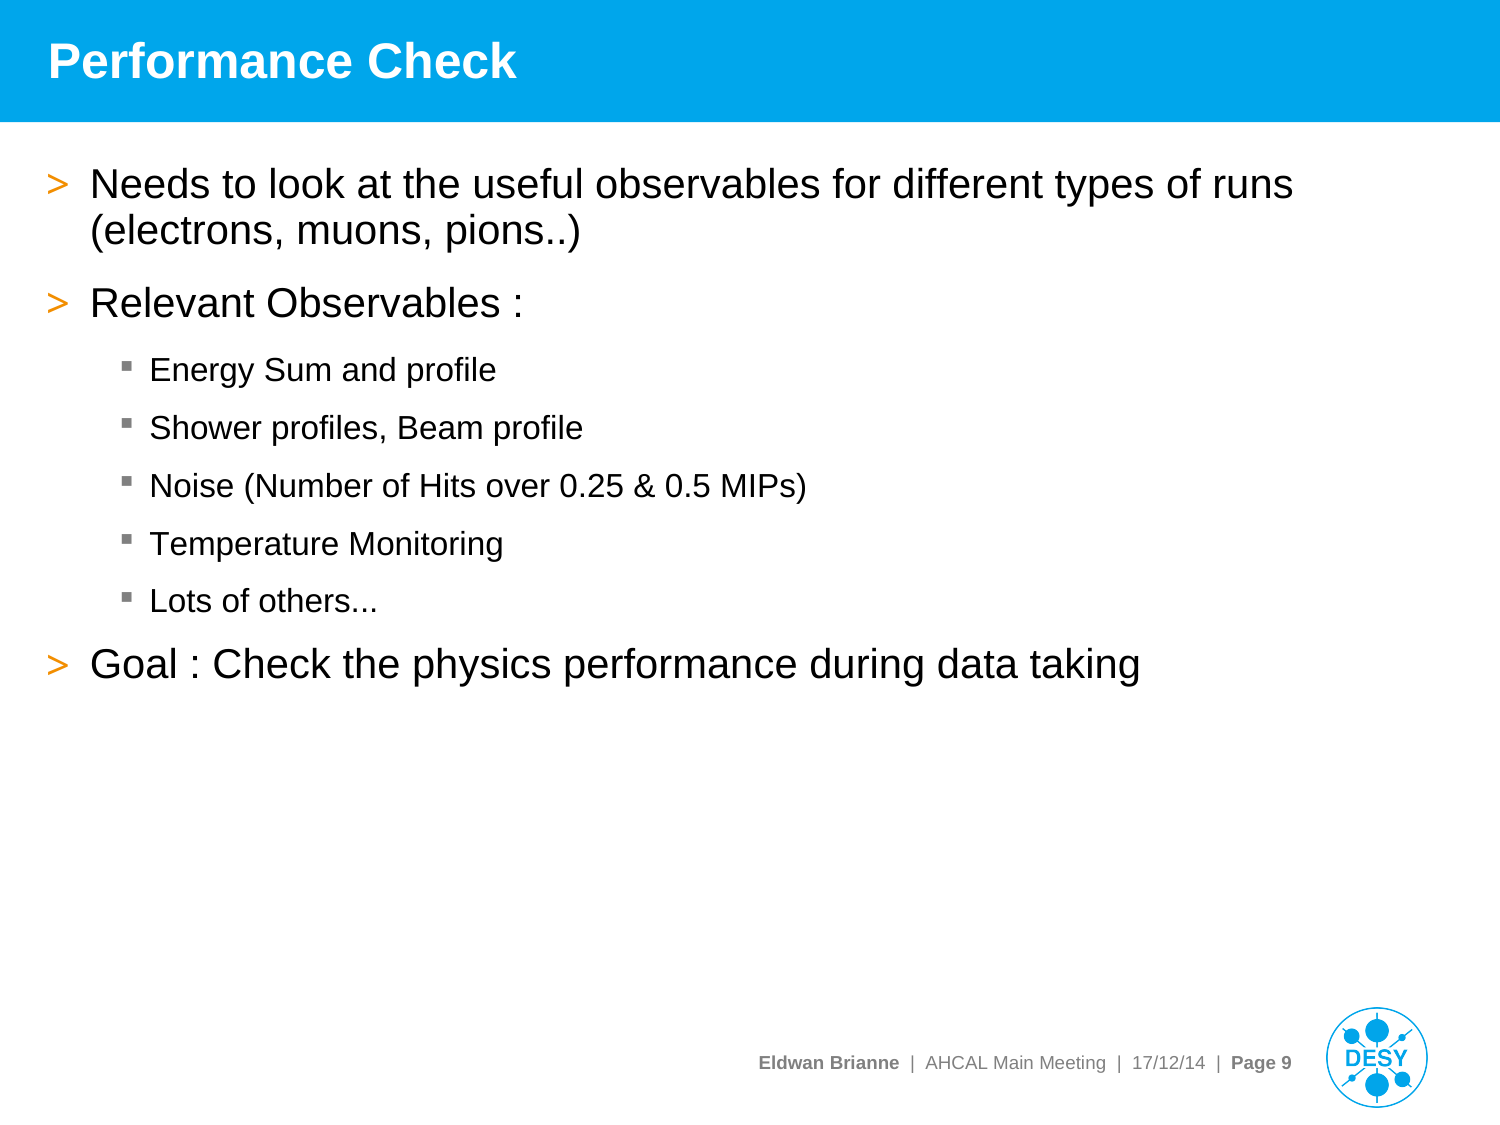

# Performance Check
Needs to look at the useful observables for different types of runs (electrons, muons, pions..)
Relevant Observables :
Energy Sum and profile
Shower profiles, Beam profile
Noise (Number of Hits over 0.25 & 0.5 MIPs)
Temperature Monitoring
Lots of others...
Goal : Check the physics performance during data taking